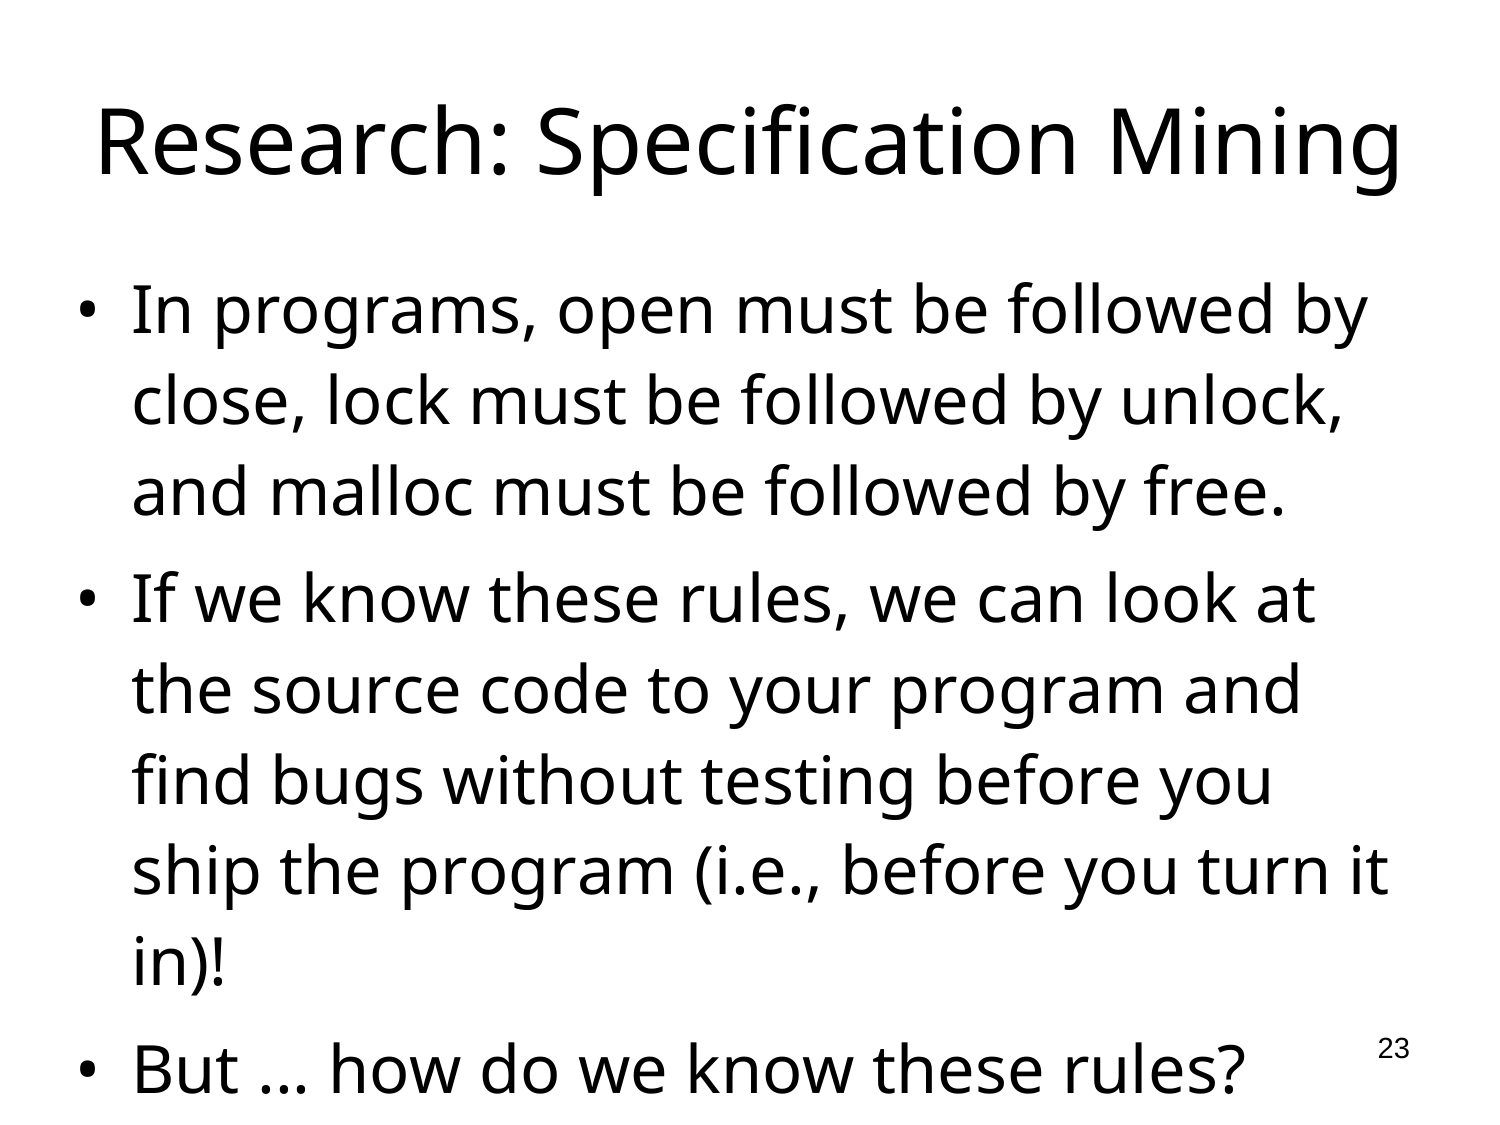

# Research: Specification Mining
In programs, open must be followed by close, lock must be followed by unlock, and malloc must be followed by free.
If we know these rules, we can look at the source code to your program and find bugs without testing before you ship the program (i.e., before you turn it in)!
But ... how do we know these rules?
23